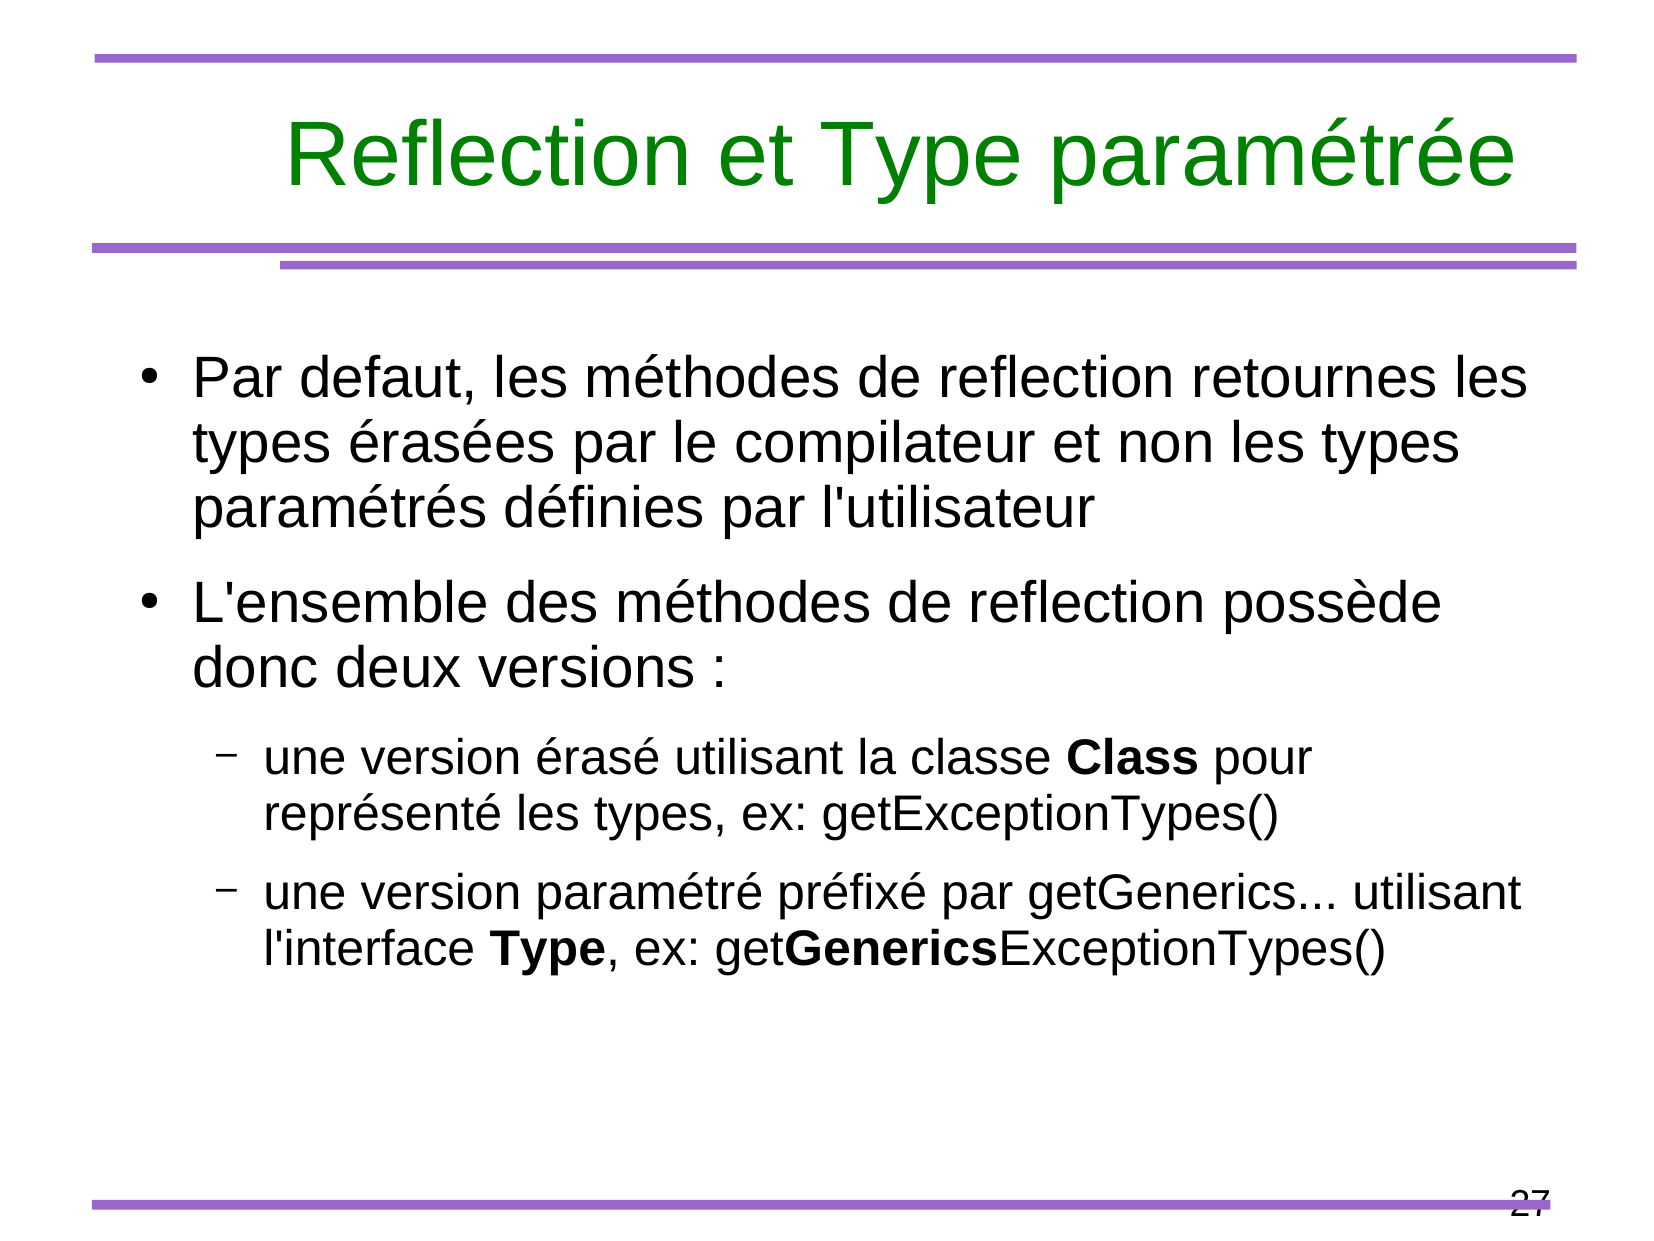

# Reflection et Type paramétrée
Par defaut, les méthodes de reflection retournes les types érasées par le compilateur et non les types paramétrés définies par l'utilisateur
L'ensemble des méthodes de reflection possède donc deux versions :
une version érasé utilisant la classe Class pour représenté les types, ex: getExceptionTypes()
une version paramétré préfixé par getGenerics... utilisant l'interface Type, ex: getGenericsExceptionTypes()